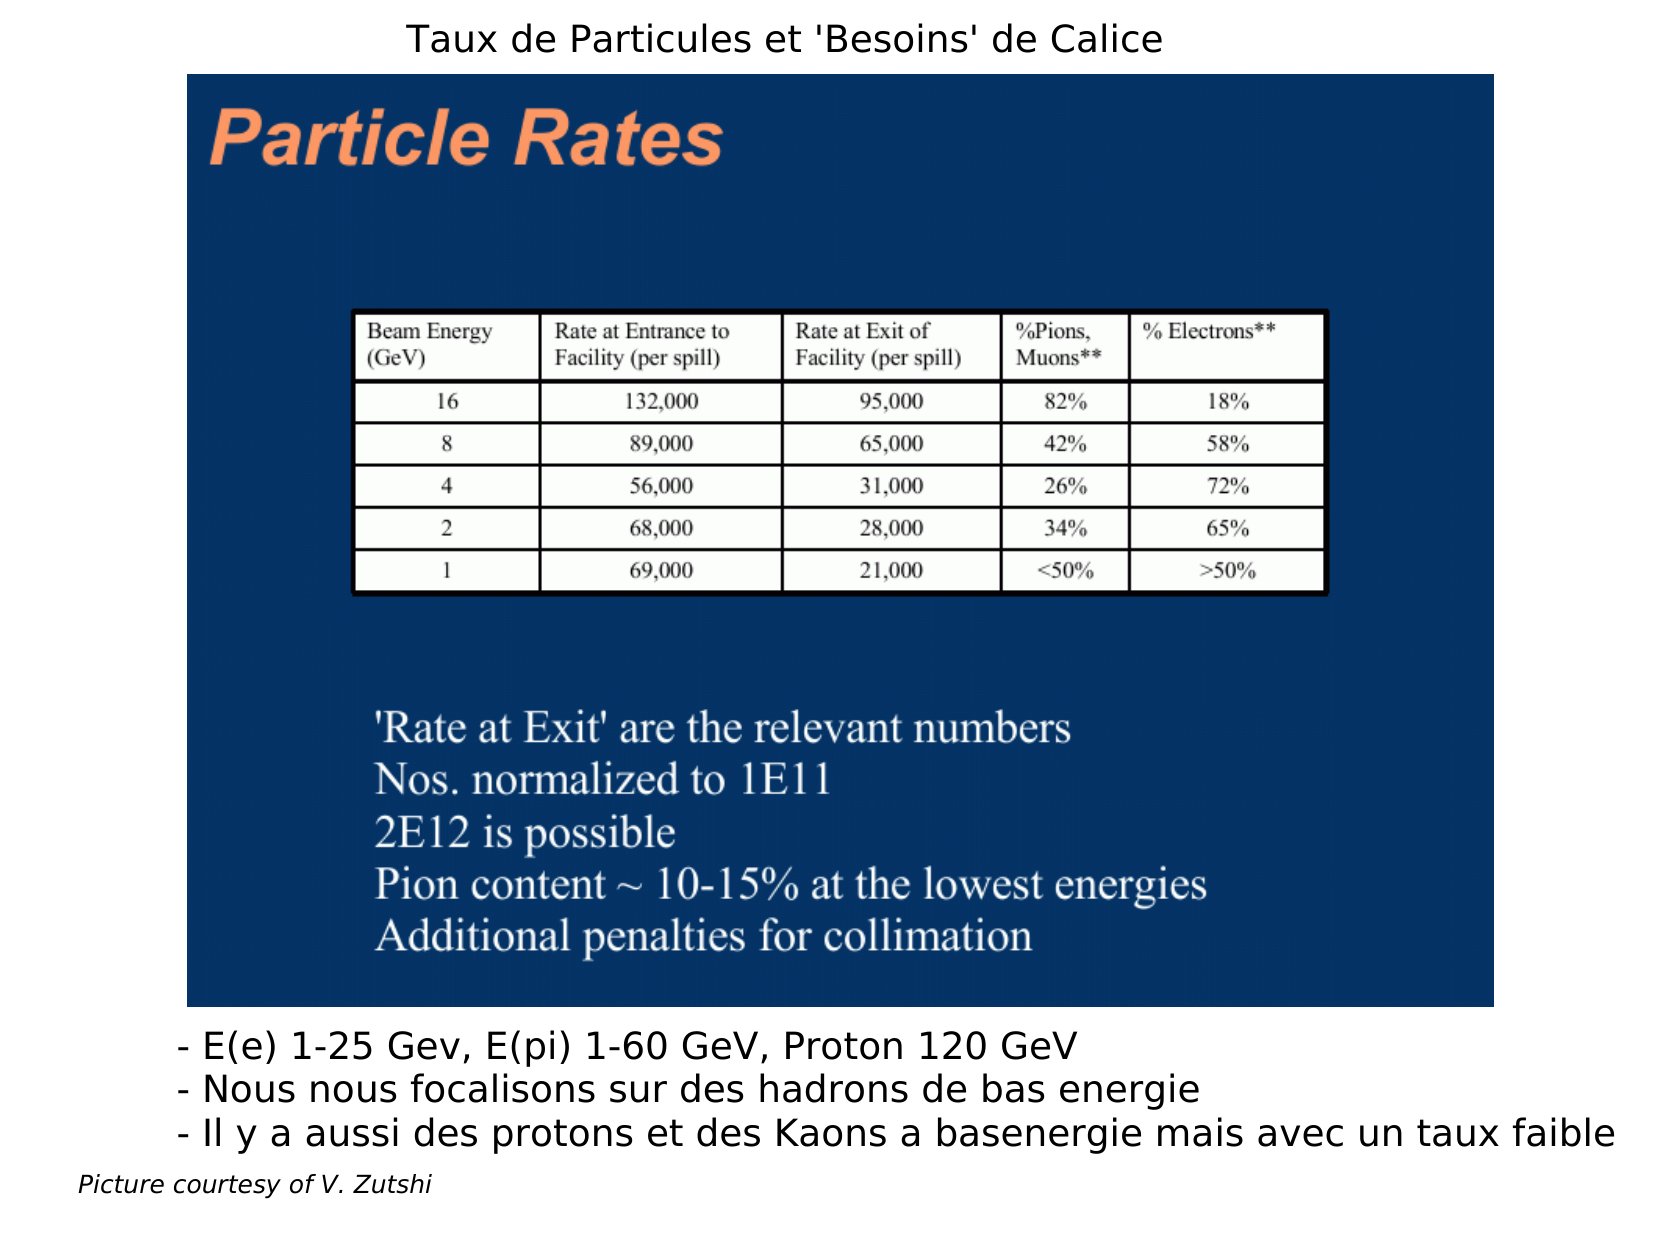

Taux de Particules et 'Besoins' de Calice
- E(e) 1-25 Gev, E(pi) 1-60 GeV, Proton 120 GeV
- Nous nous focalisons sur des hadrons de bas energie
- Il y a aussi des protons et des Kaons a basenergie mais avec un taux faible
Picture courtesy of V. Zutshi